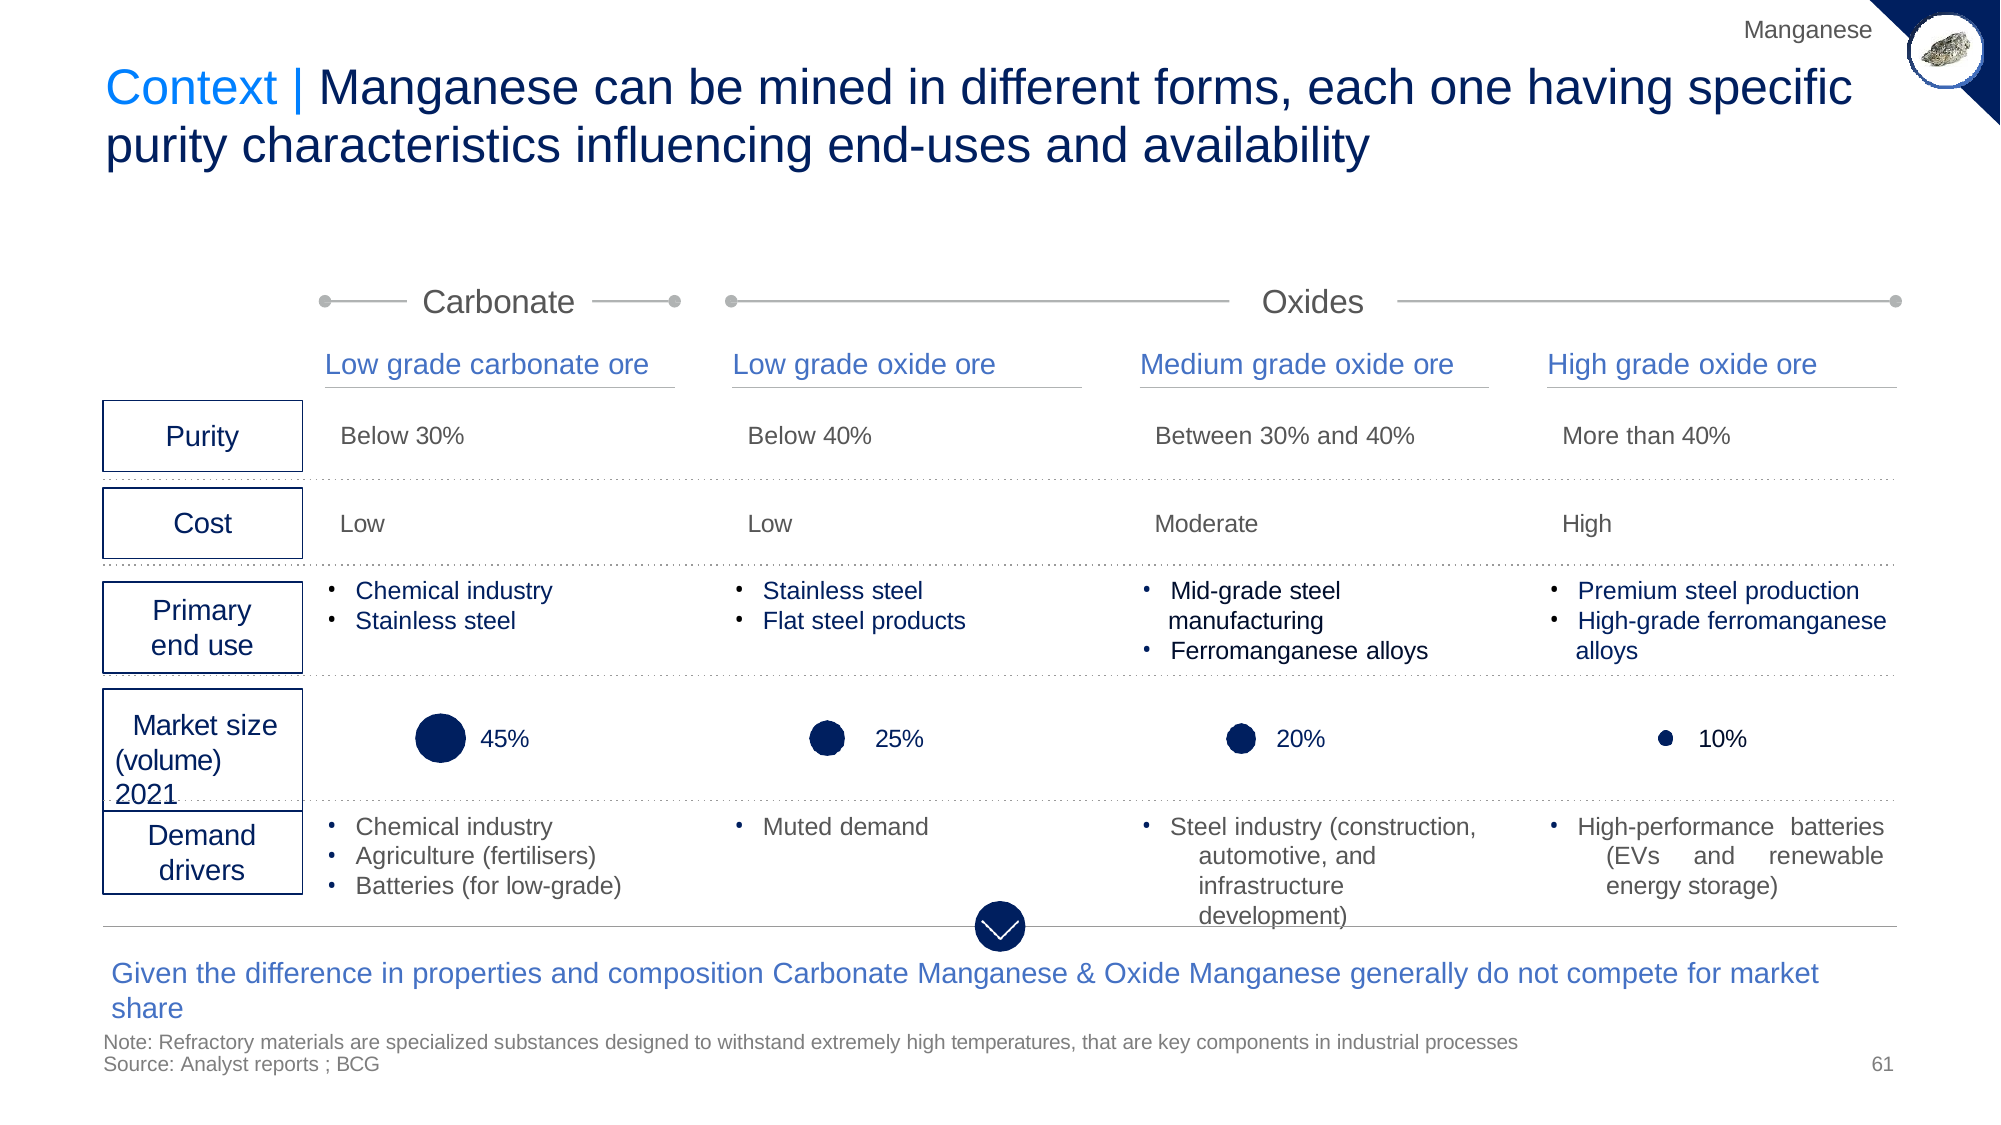

Manganese
# Context | Manganese can be mined in different forms, each one having specific
purity characteristics influencing end-uses and availability
Carbonate
Oxides
Low grade carbonate ore
Low grade oxide ore
Medium grade oxide ore
High grade oxide ore
Purity
Below 30%
Below 40%
Between 30% and 40%
More than 40%
Cost
Low
Low
Moderate
High
Chemical industry
Stainless steel
Stainless steel
Flat steel products
Mid-grade steel
manufacturing
Ferromanganese alloys
Premium steel production
High-grade ferromanganese
alloys
Primary
end use
Market size (volume) 2021
45%
25%
20%
10%
Chemical industry
Agriculture (fertilisers)
Batteries (for low-grade)
Muted demand
Steel industry (construction, automotive, and infrastructure development)
High-performance batteries (EVs and renewable energy storage)
Demand drivers
Given the difference in properties and composition Carbonate Manganese & Oxide Manganese generally do not compete for market share
Note: Refractory materials are specialized substances designed to withstand extremely high temperatures, that are key components in industrial processes Source: Analyst reports ; BCG
61